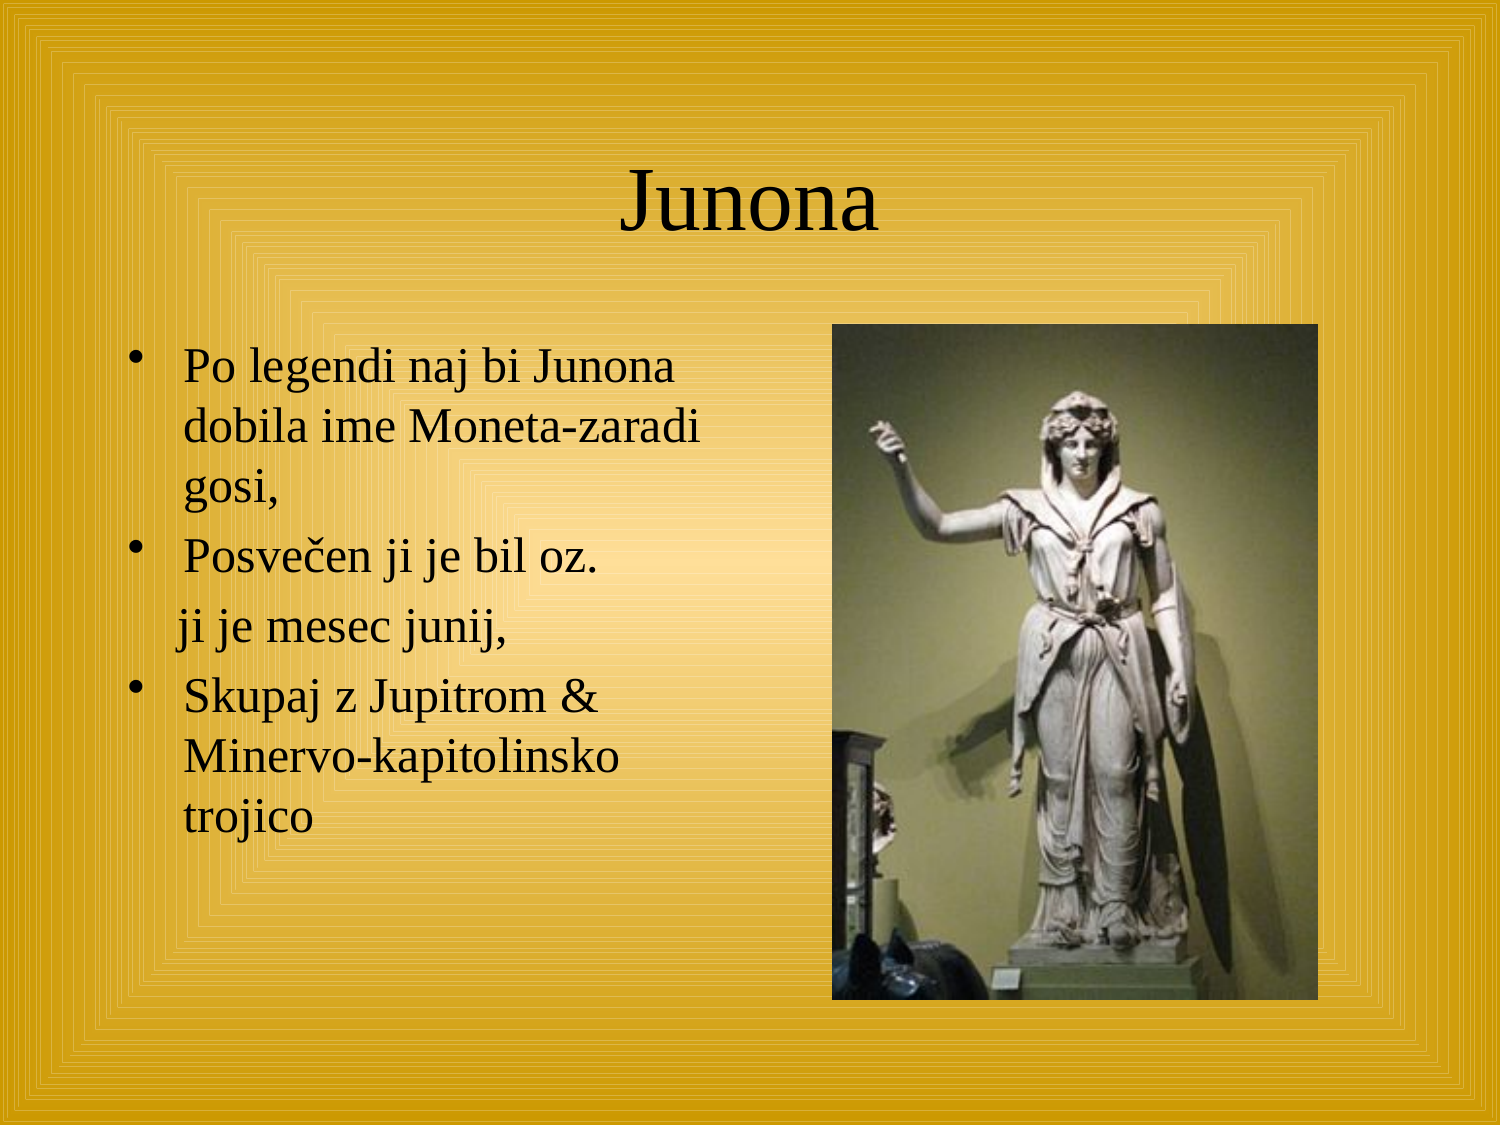

# Junona
Po legendi naj bi Junona dobila ime Moneta-zaradi gosi,
Posvečen ji je bil oz.
 ji je mesec junij,
Skupaj z Jupitrom & Minervo-kapitolinsko trojico